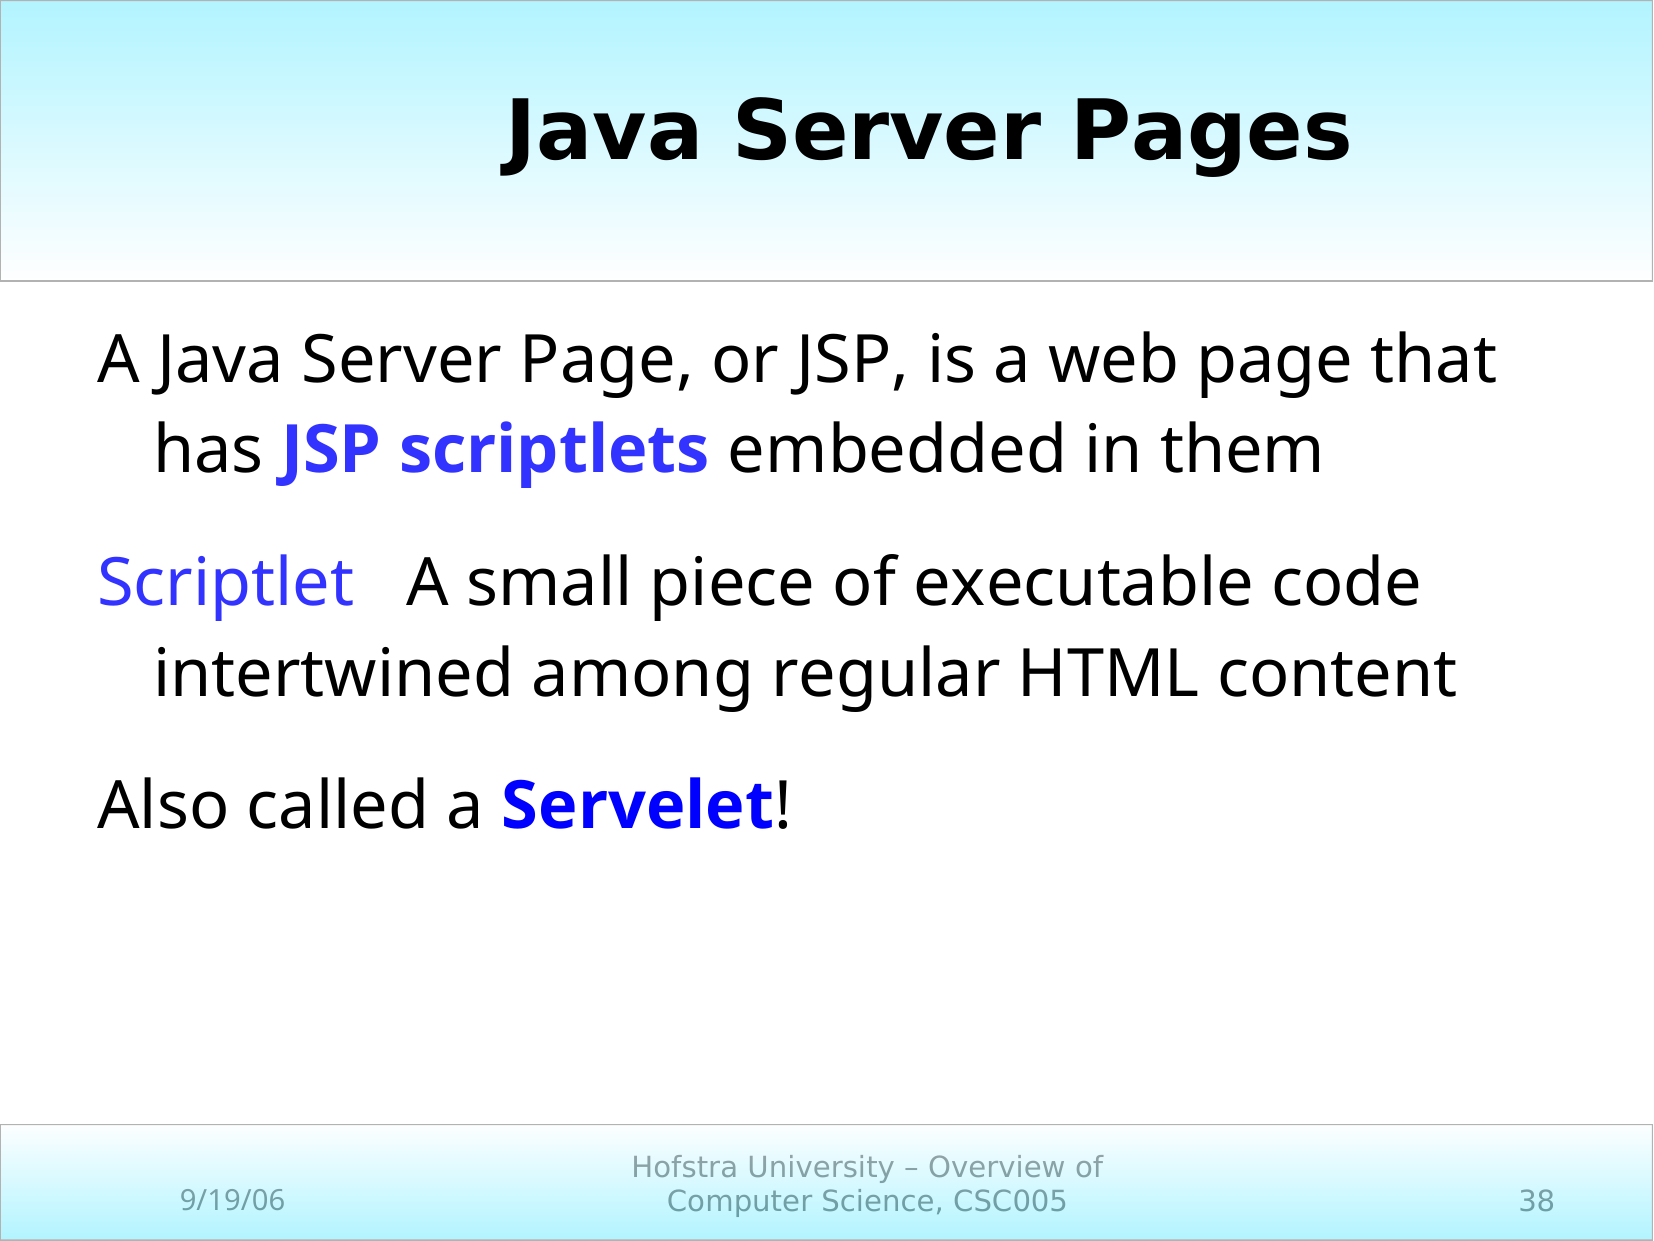

# Java Server Pages
A Java Server Page, or JSP, is a web page that has JSP scriptlets embedded in them
Scriptlet A small piece of executable code intertwined among regular HTML content
Also called a Servelet!
38